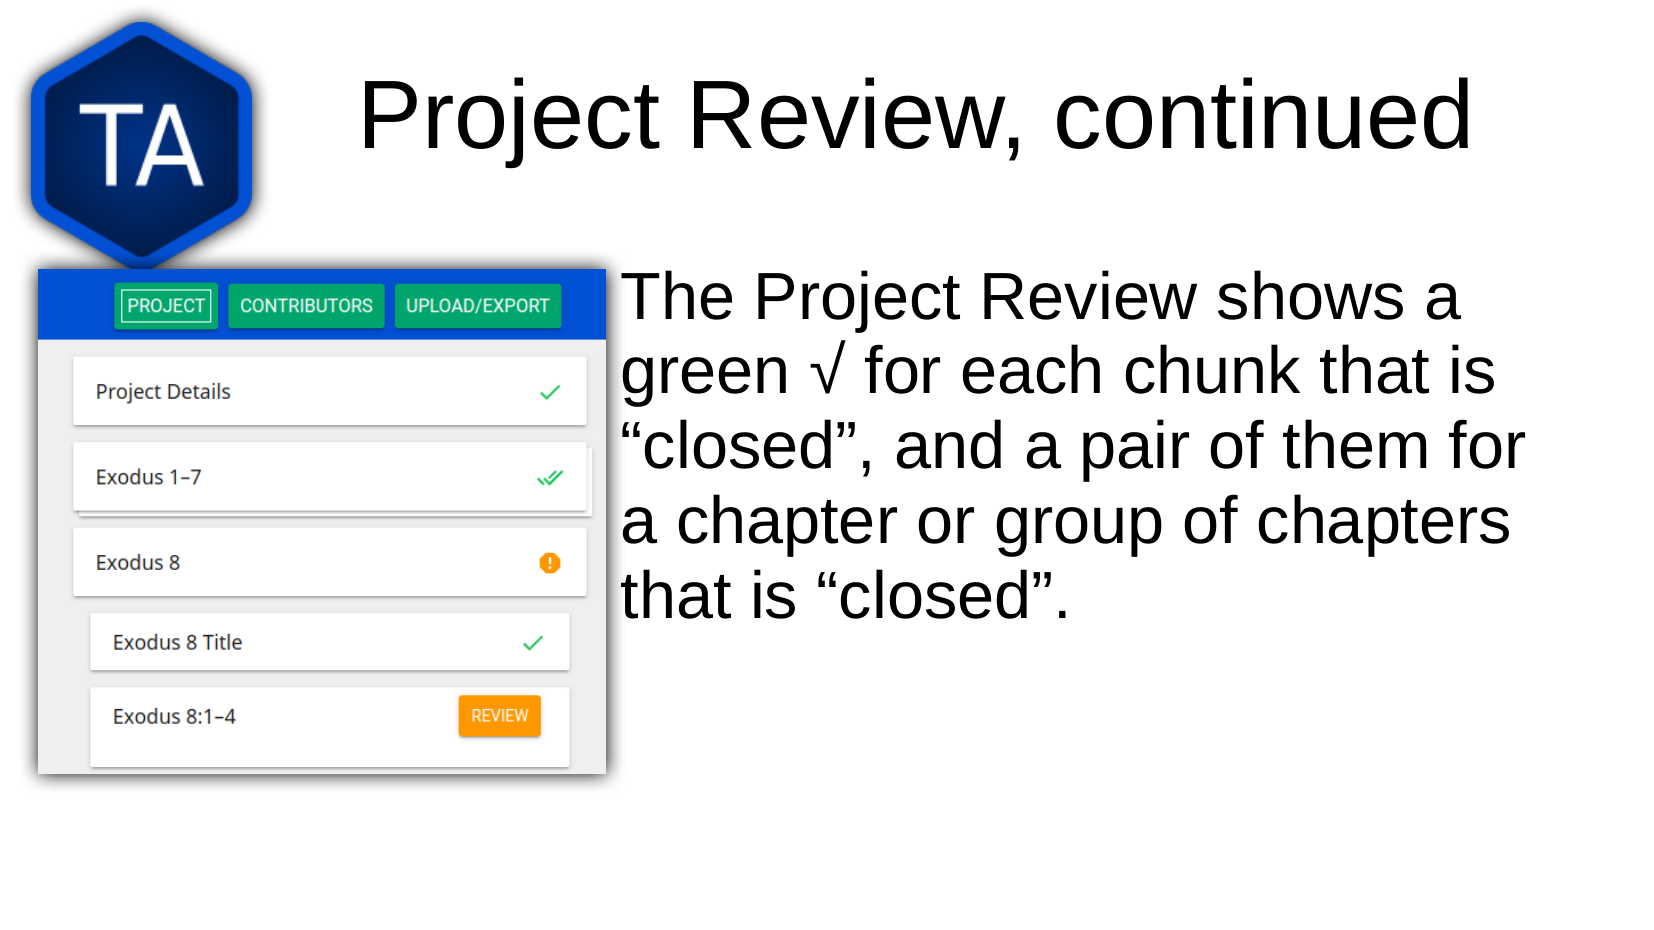

# Project Review, continued
The Project Review shows a green √ for each chunk that is “closed”, and a pair of them for a chapter or group of chapters that is “closed”.